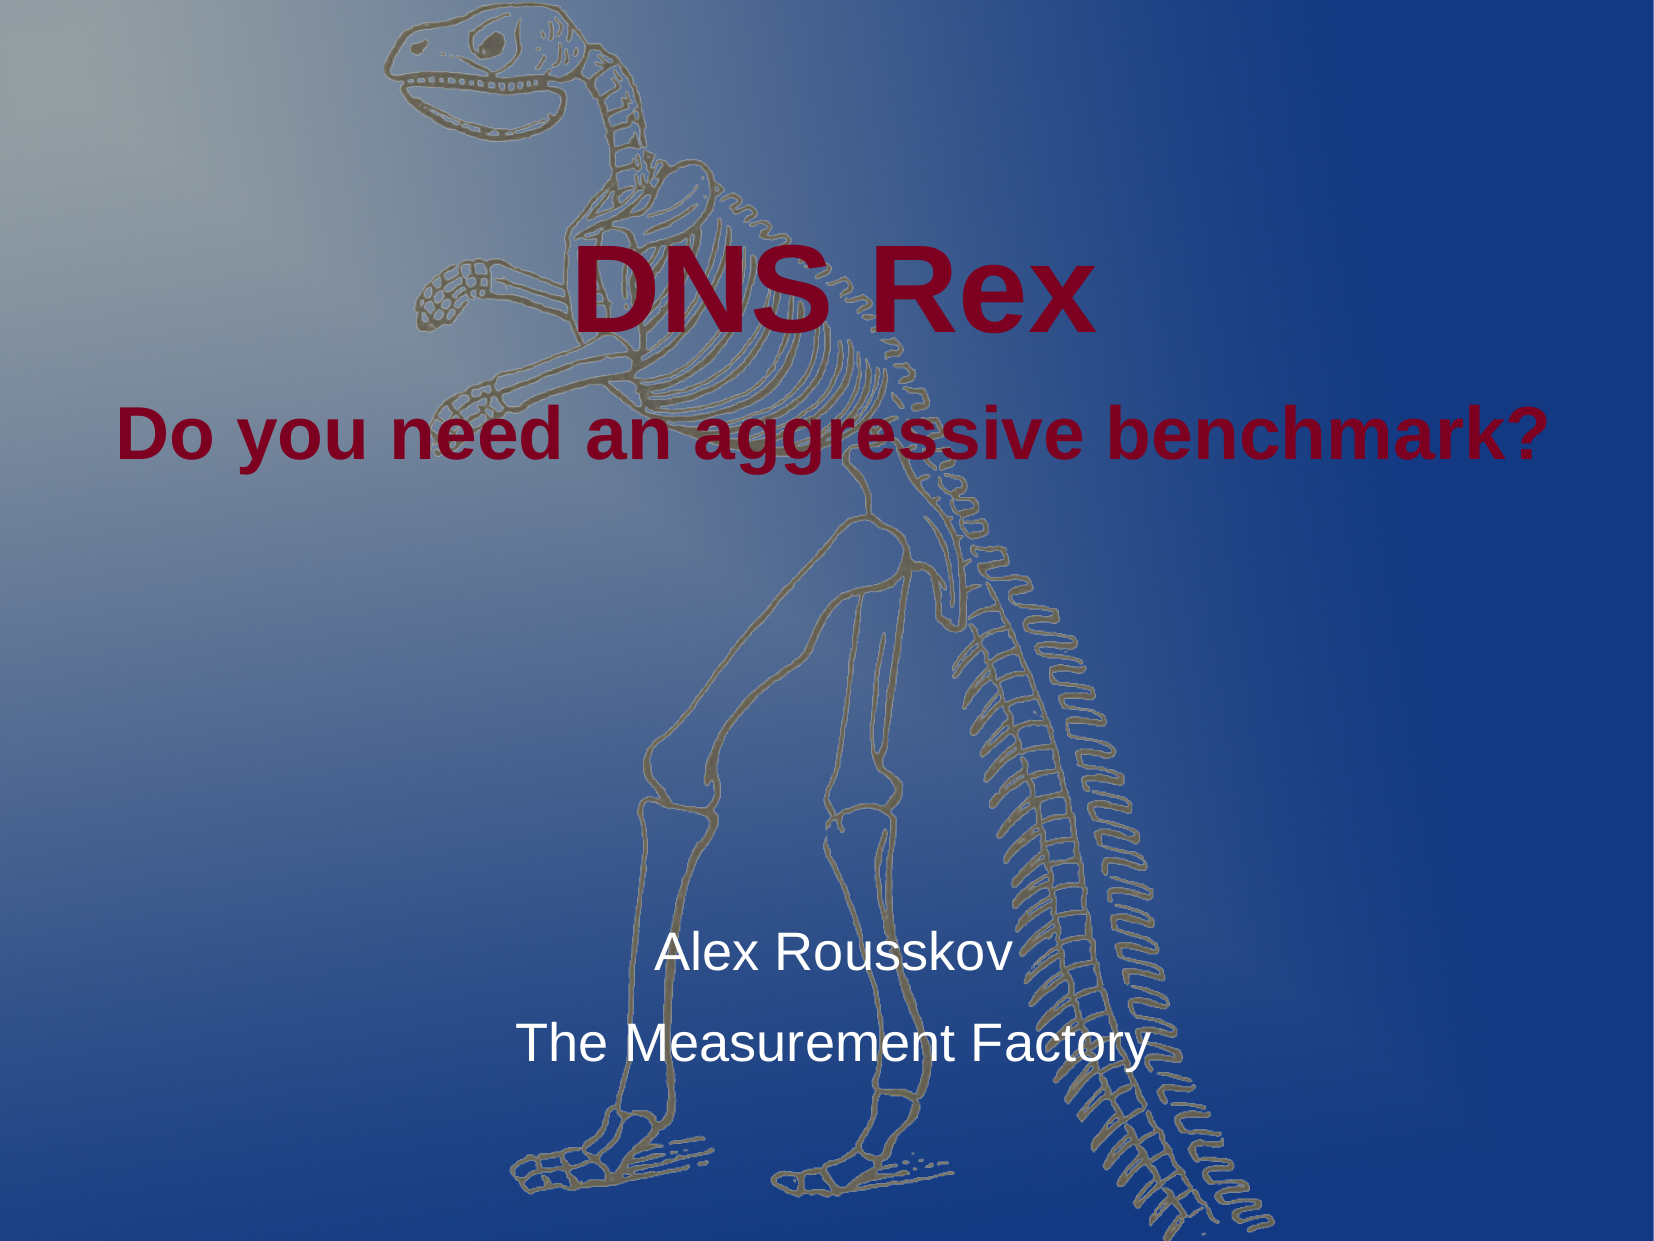

# DNS Rex
Do you need an aggressive benchmark?
Alex Rousskov
The Measurement Factory